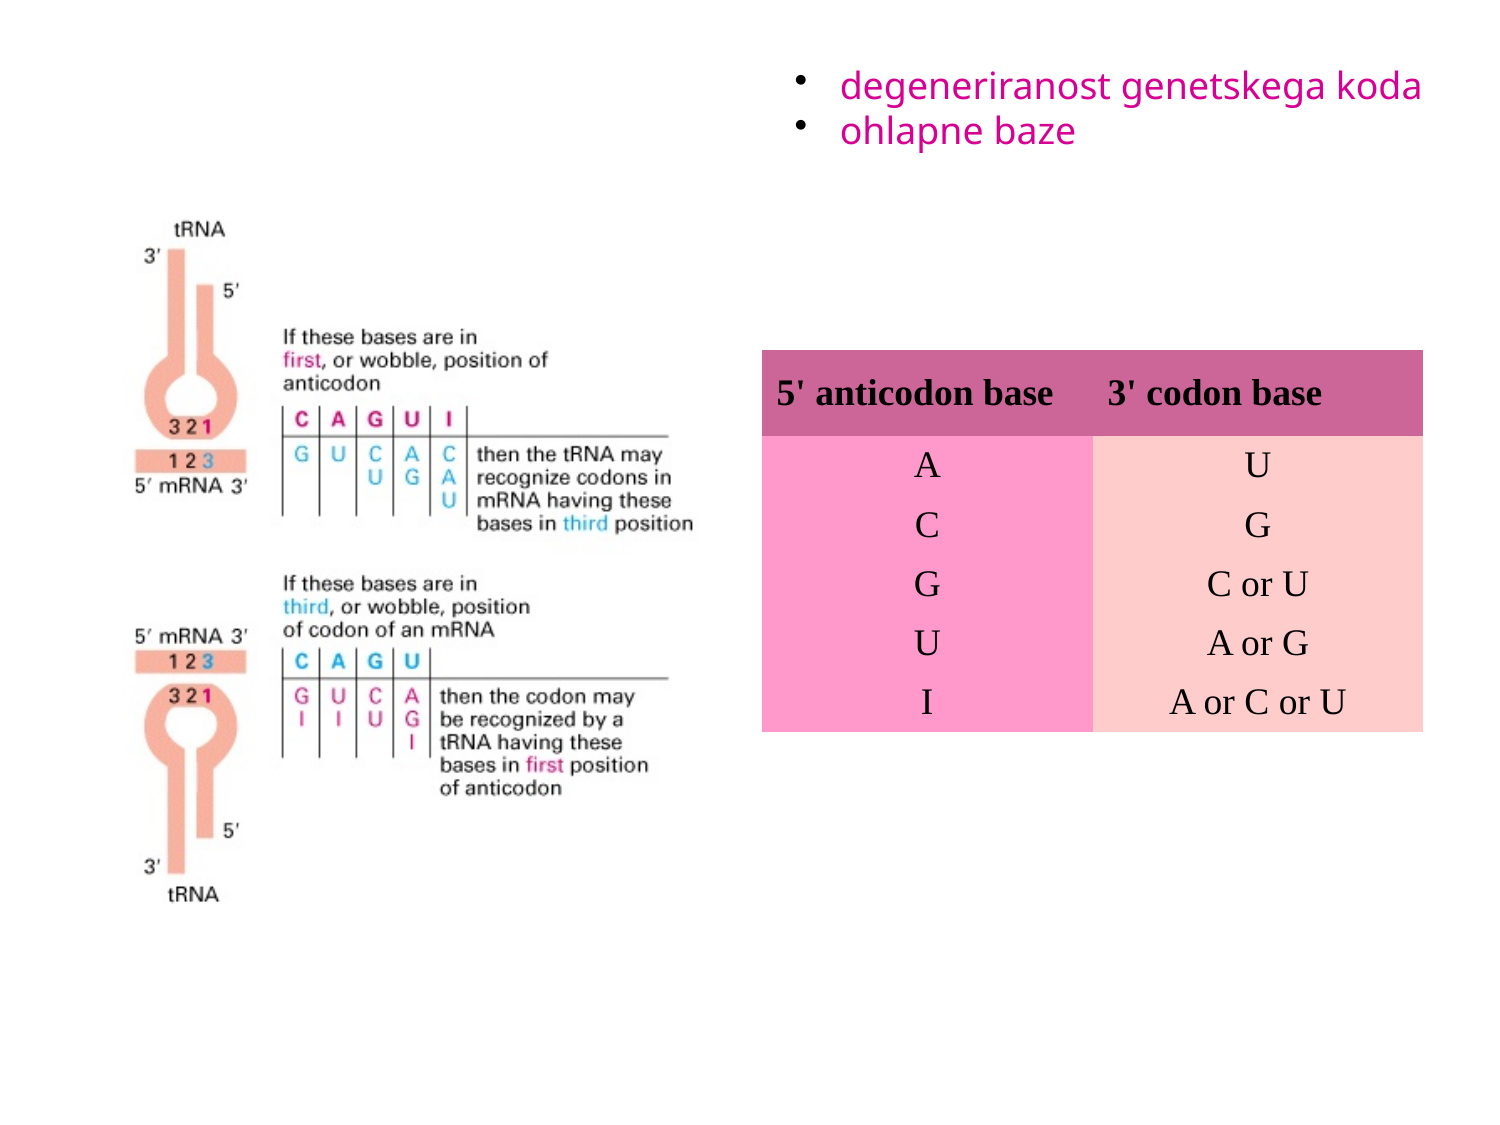

degeneriranost genetskega koda
 ohlapne baze
| 5' anticodon base | 3' codon base |
| --- | --- |
| A | U |
| C | G |
| G | C or U |
| U | A or G |
| I | A or C or U |